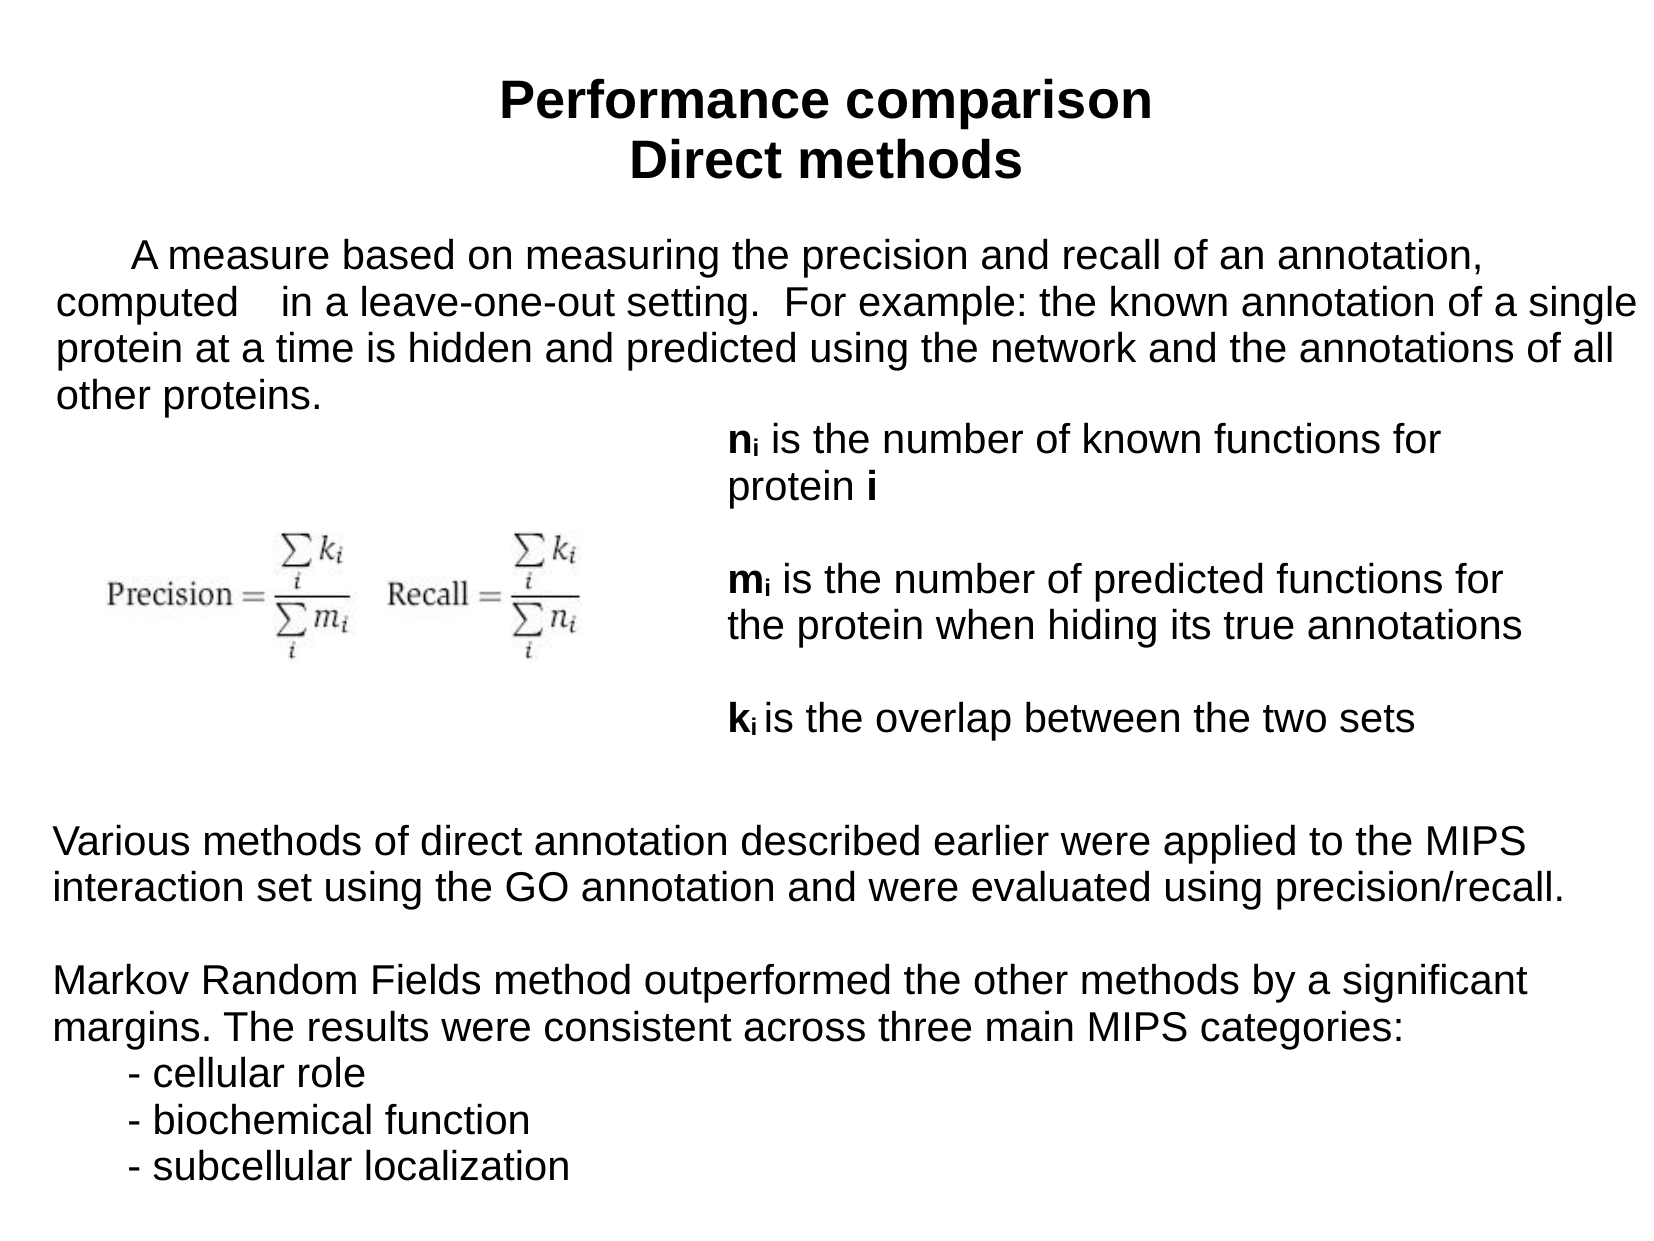

Performance comparison
Direct methods
	A measure based on measuring the precision and recall of an annotation, computed 	in a leave-one-out setting. For example: the known annotation of a single protein at a time is hidden and predicted using the network and the annotations of all other proteins.
ni is the number of known functions for protein i
mi is the number of predicted functions for the protein when hiding its true annotations
ki is the overlap between the two sets
Various methods of direct annotation described earlier were applied to the MIPS interaction set using the GO annotation and were evaluated using precision/recall.
Markov Random Fields method outperformed the other methods by a significant margins. The results were consistent across three main MIPS categories:
	- cellular role
	- biochemical function
	- subcellular localization